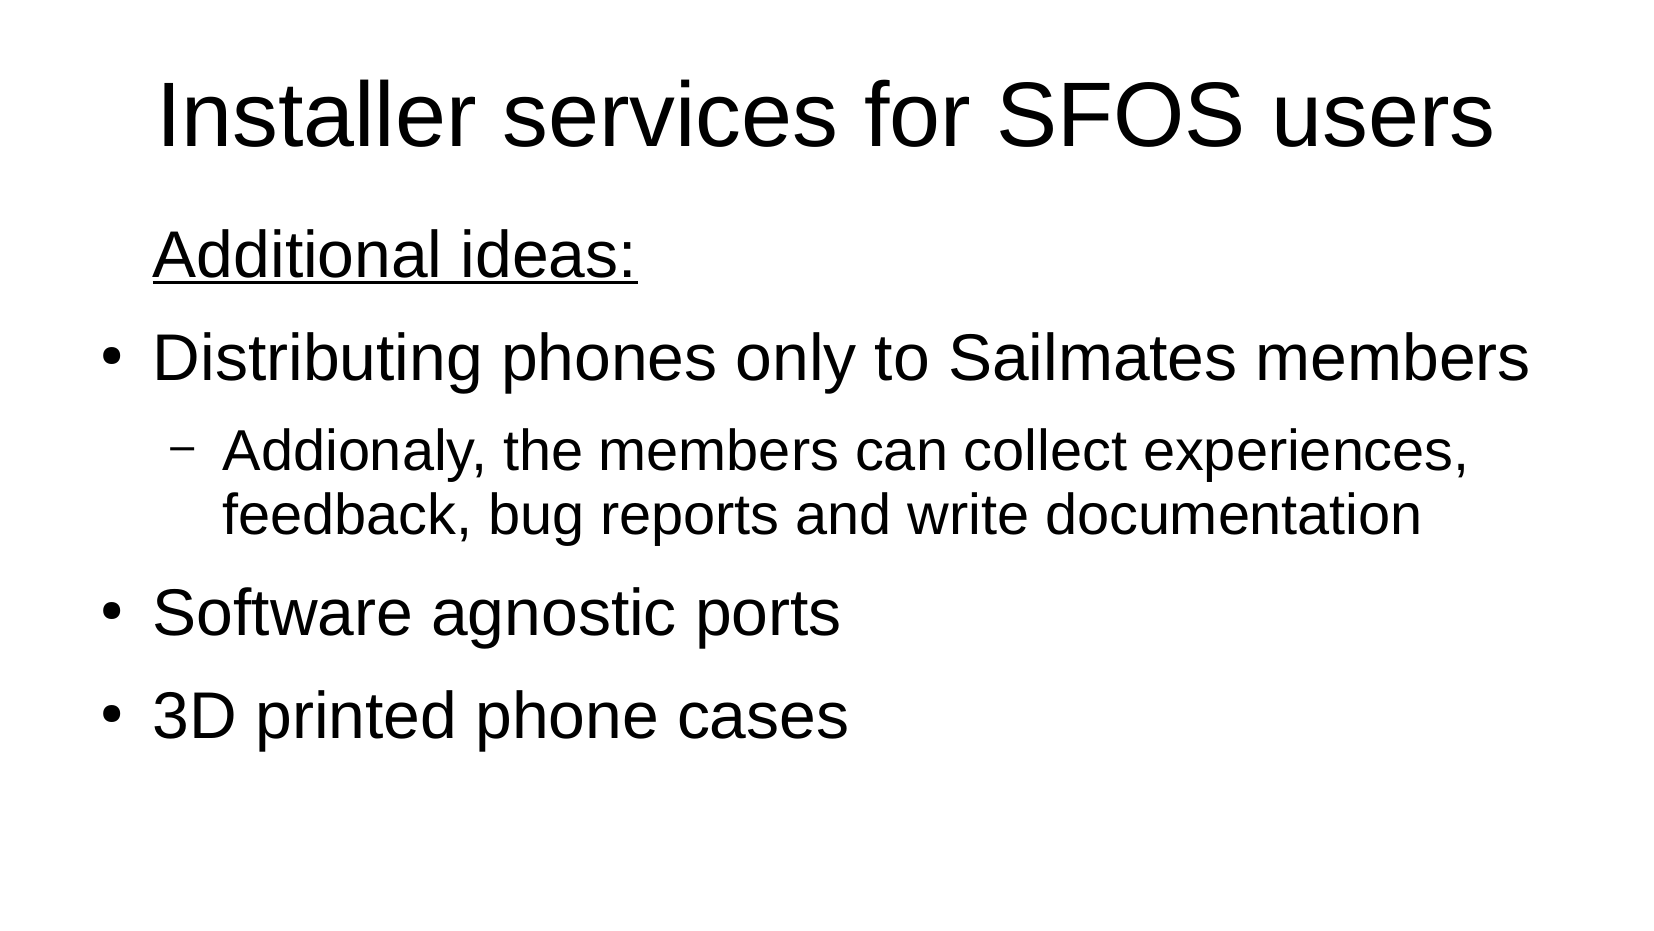

Installer services for SFOS users
# Additional ideas:
Distributing phones only to Sailmates members
Addionaly, the members can collect experiences, feedback, bug reports and write documentation
Software agnostic ports
3D printed phone cases